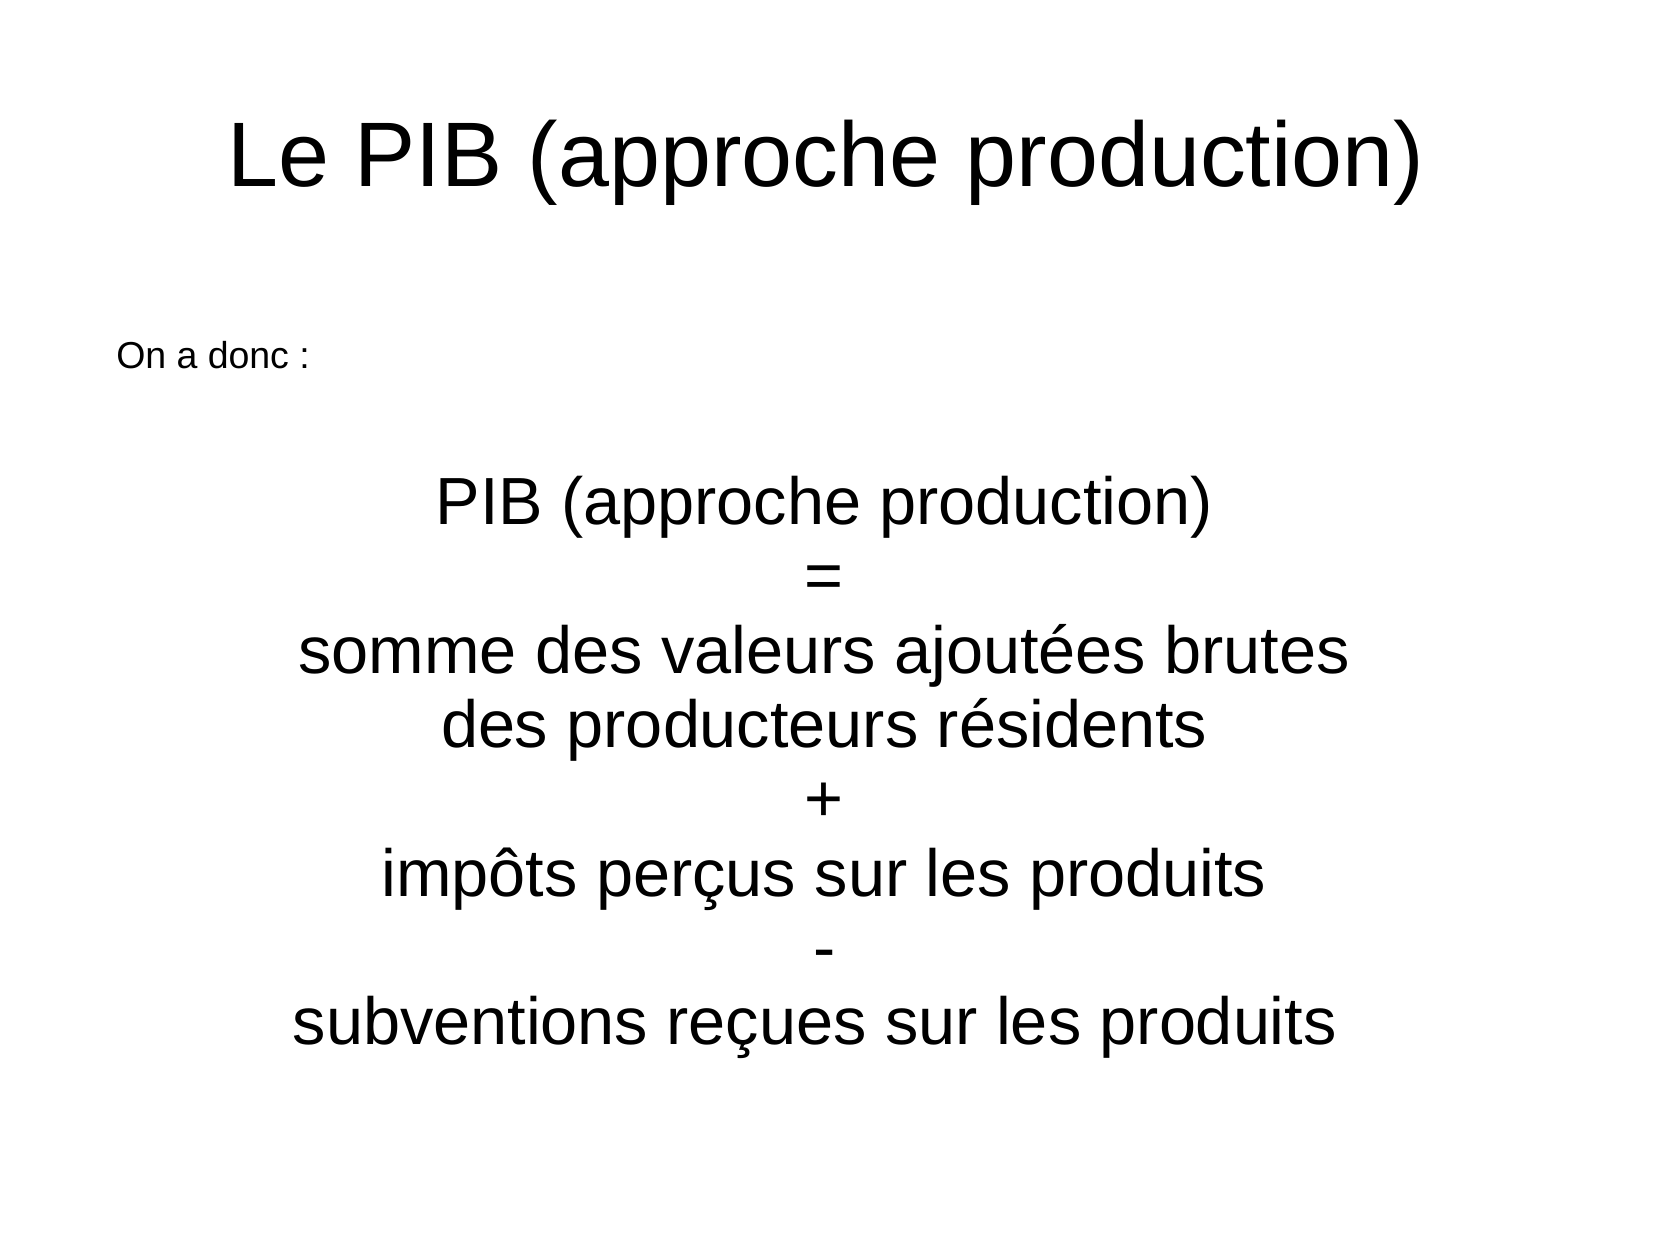

# Le PIB (approche production)
On a donc :
PIB (approche production)
=
somme des valeurs ajoutées brutes
des producteurs résidents
+
impôts perçus sur les produits
-
subventions reçues sur les produits